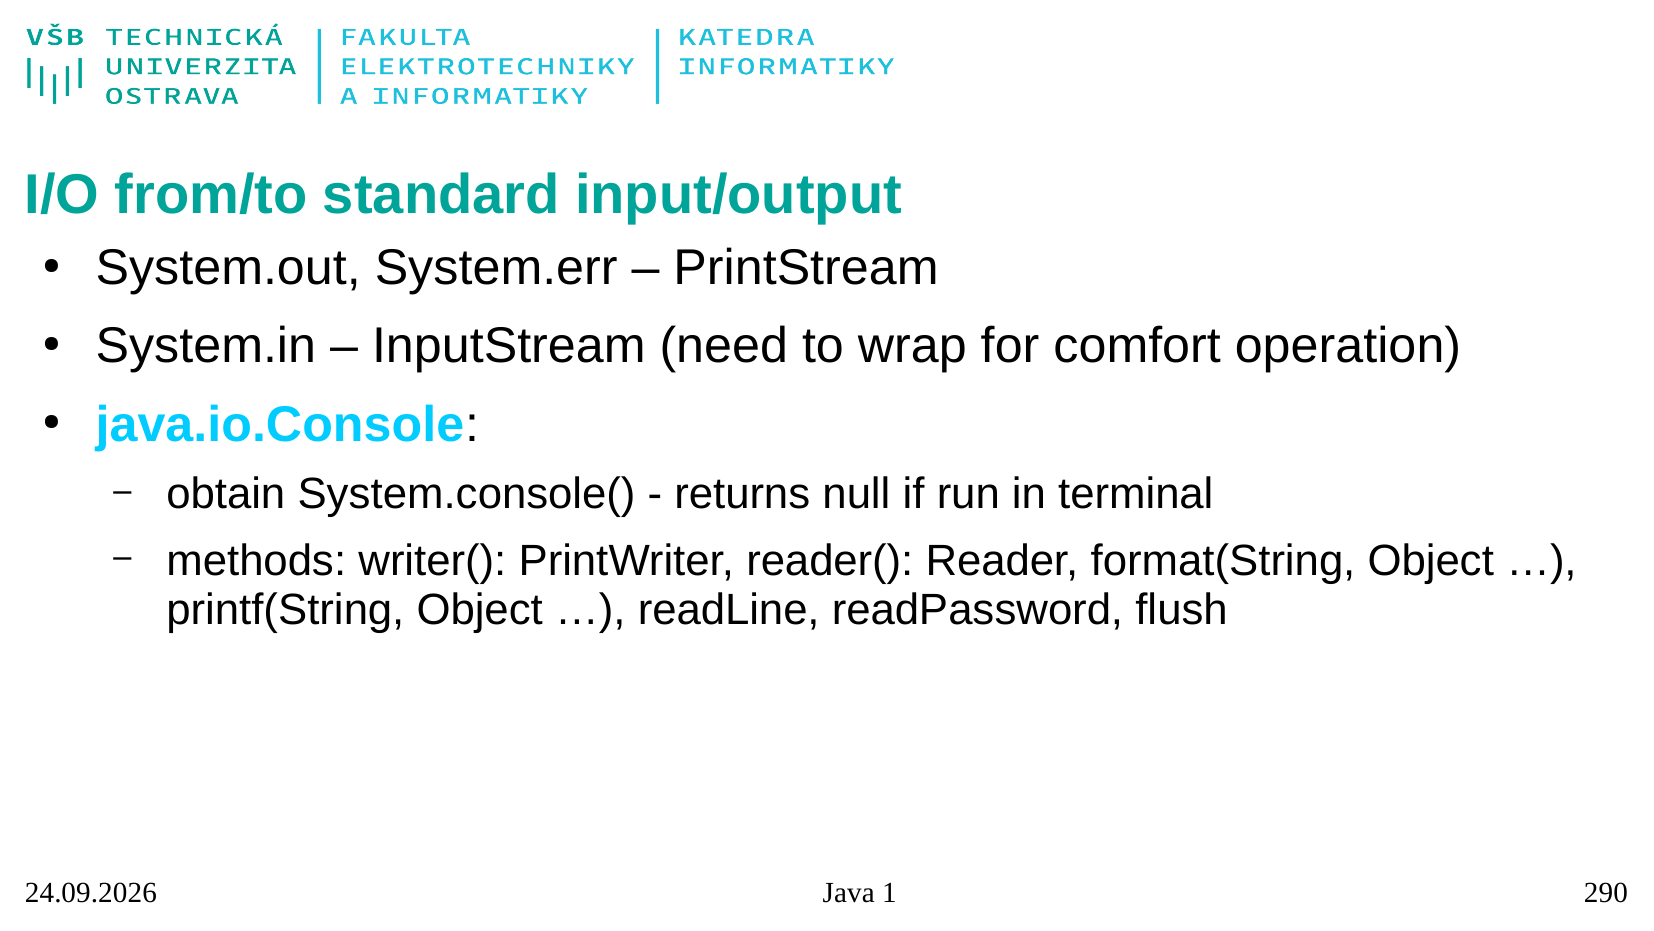

# I/O from/to standard input/output
System.out, System.err – PrintStream
System.in – InputStream (need to wrap for comfort operation)
java.io.Console:
obtain System.console() - returns null if run in terminal
methods: writer(): PrintWriter, reader(): Reader, format(String, Object …), printf(String, Object …), readLine, readPassword, flush
Java 1
290